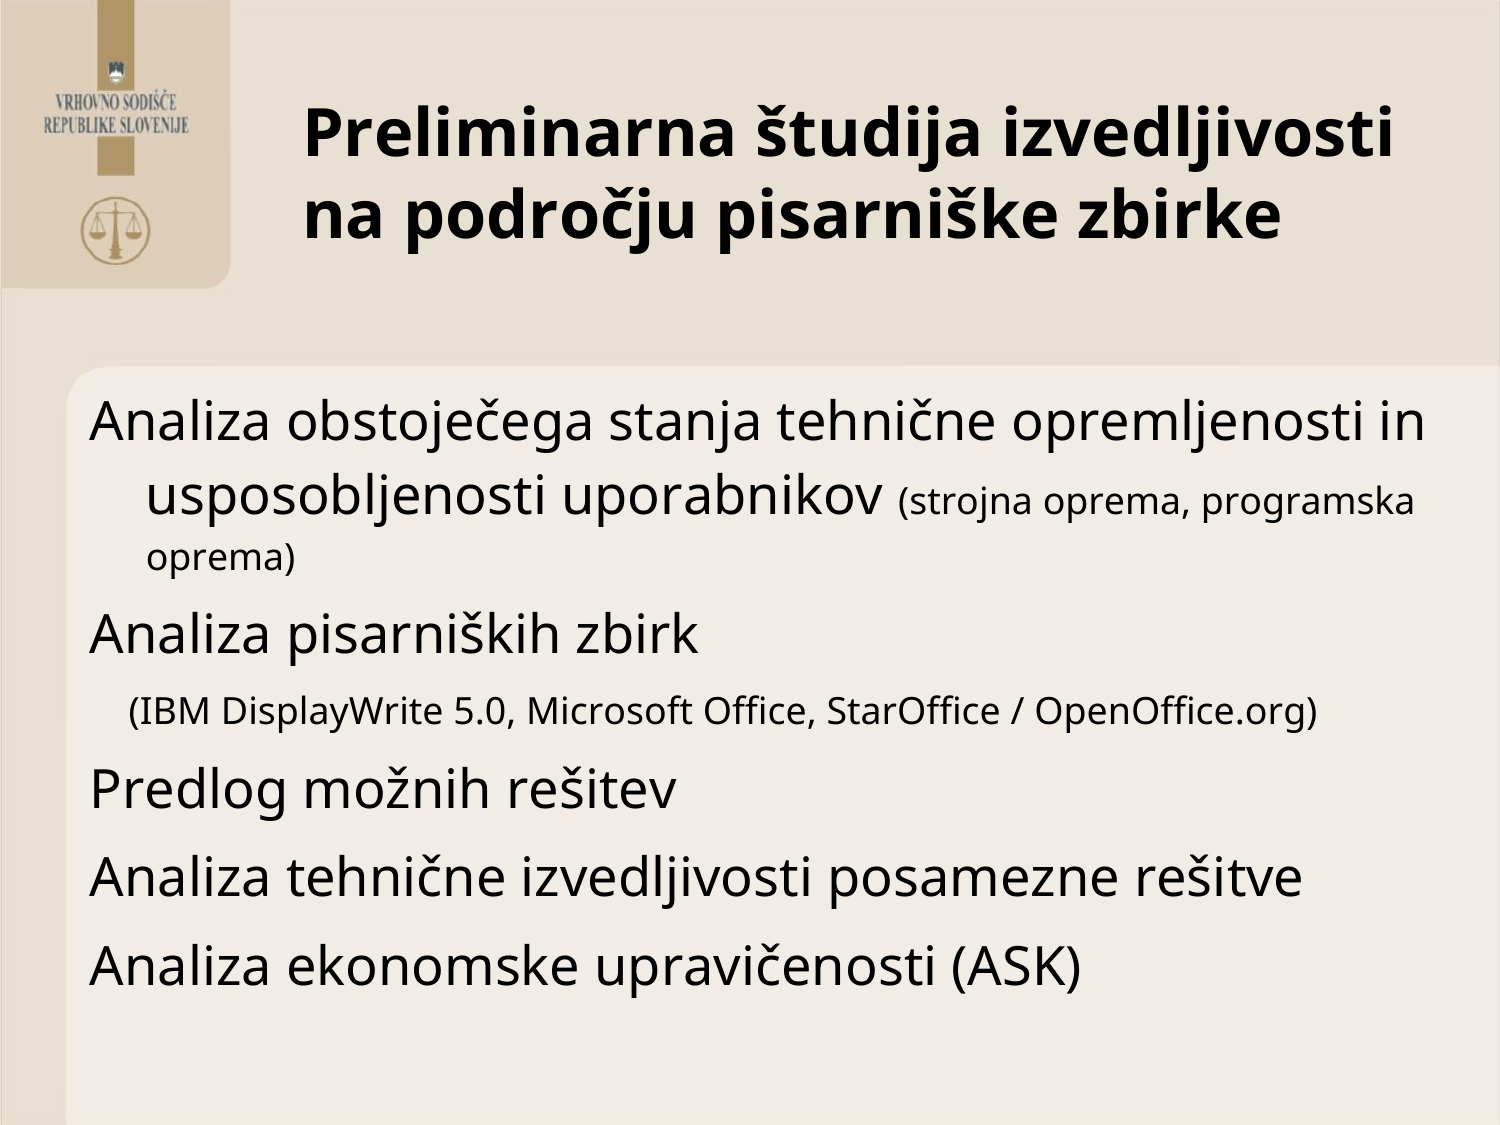

# Preliminarna študija izvedljivosti na področju pisarniške zbirke
Analiza obstoječega stanja tehnične opremljenosti in usposobljenosti uporabnikov (strojna oprema, programska oprema)
Analiza pisarniških zbirk
 (IBM DisplayWrite 5.0, Microsoft Office, StarOffice / OpenOffice.org)
Predlog možnih rešitev
Analiza tehnične izvedljivosti posamezne rešitve
Analiza ekonomske upravičenosti (ASK)